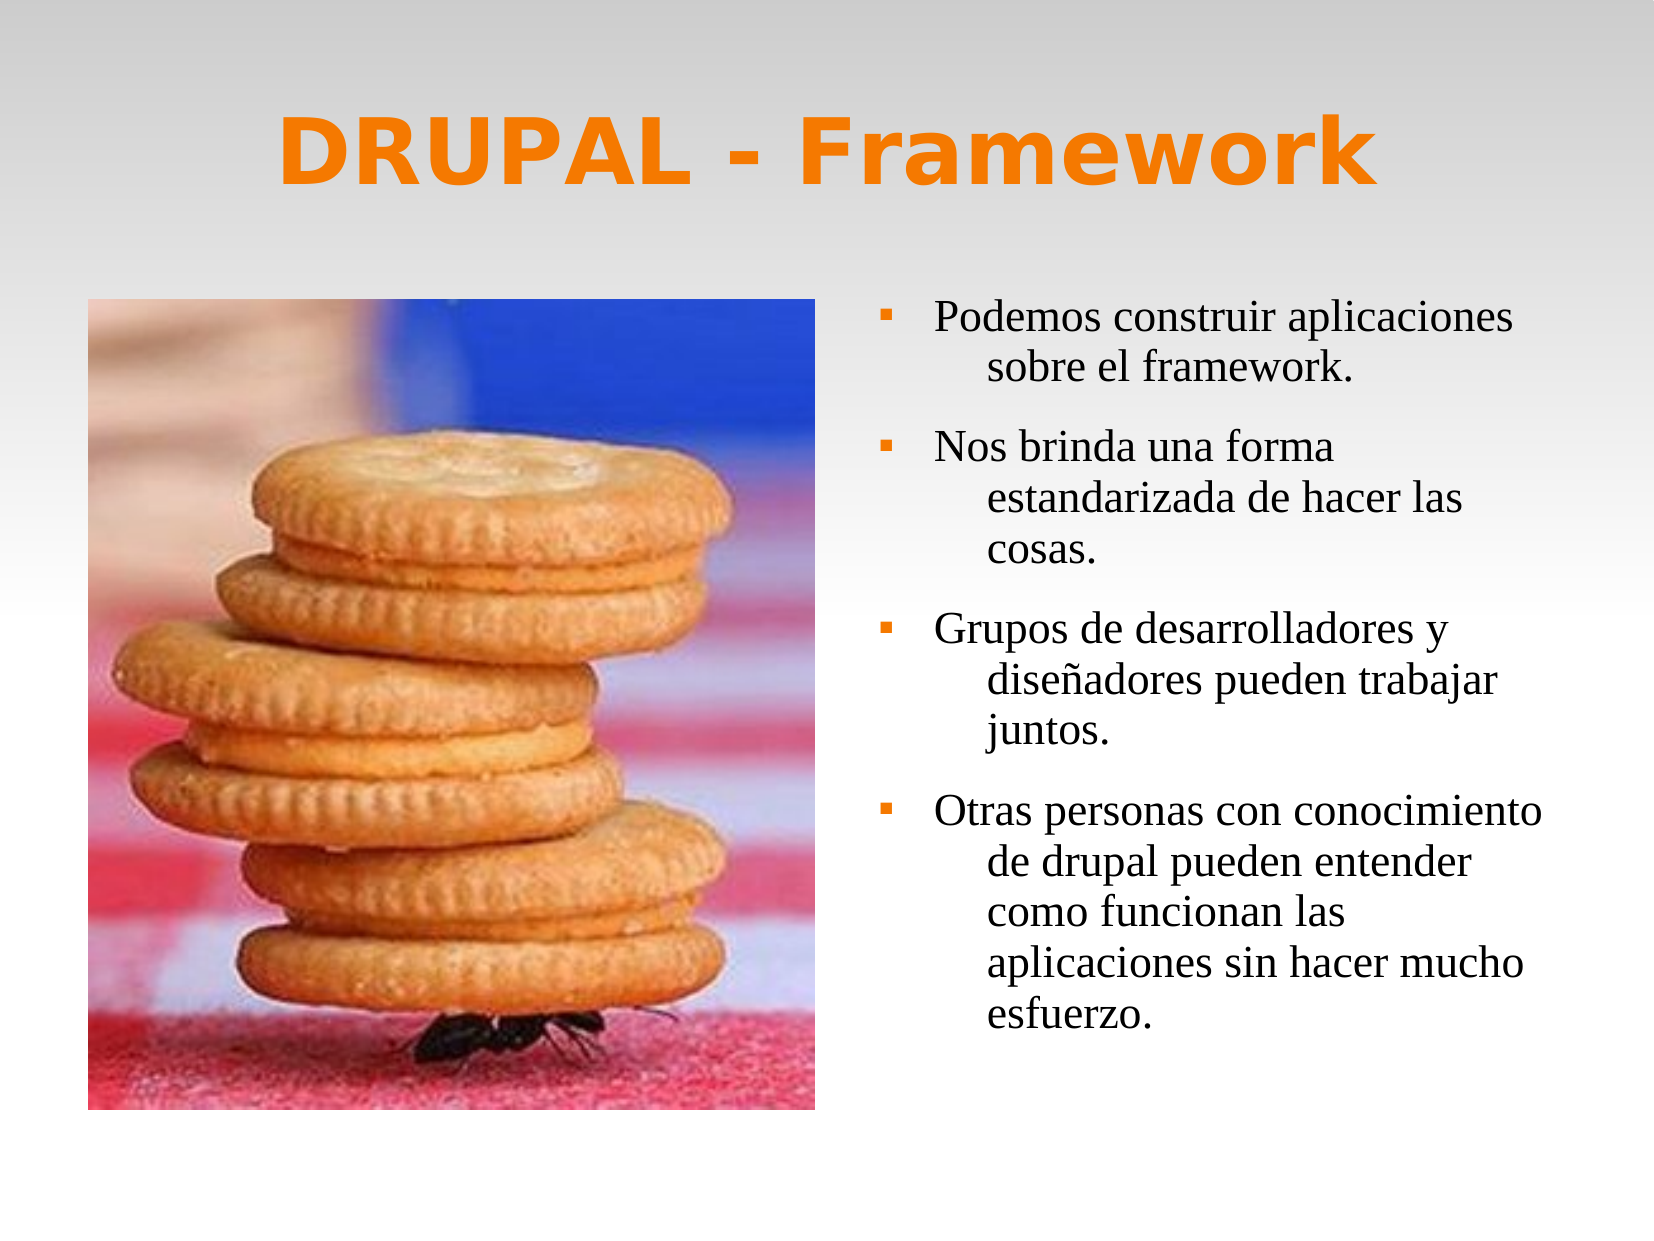

# DRUPAL - Framework
Podemos construir aplicaciones sobre el framework.
Nos brinda una forma estandarizada de hacer las cosas.
Grupos de desarrolladores y diseñadores pueden trabajar juntos.
Otras personas con conocimiento de drupal pueden entender como funcionan las aplicaciones sin hacer mucho esfuerzo.